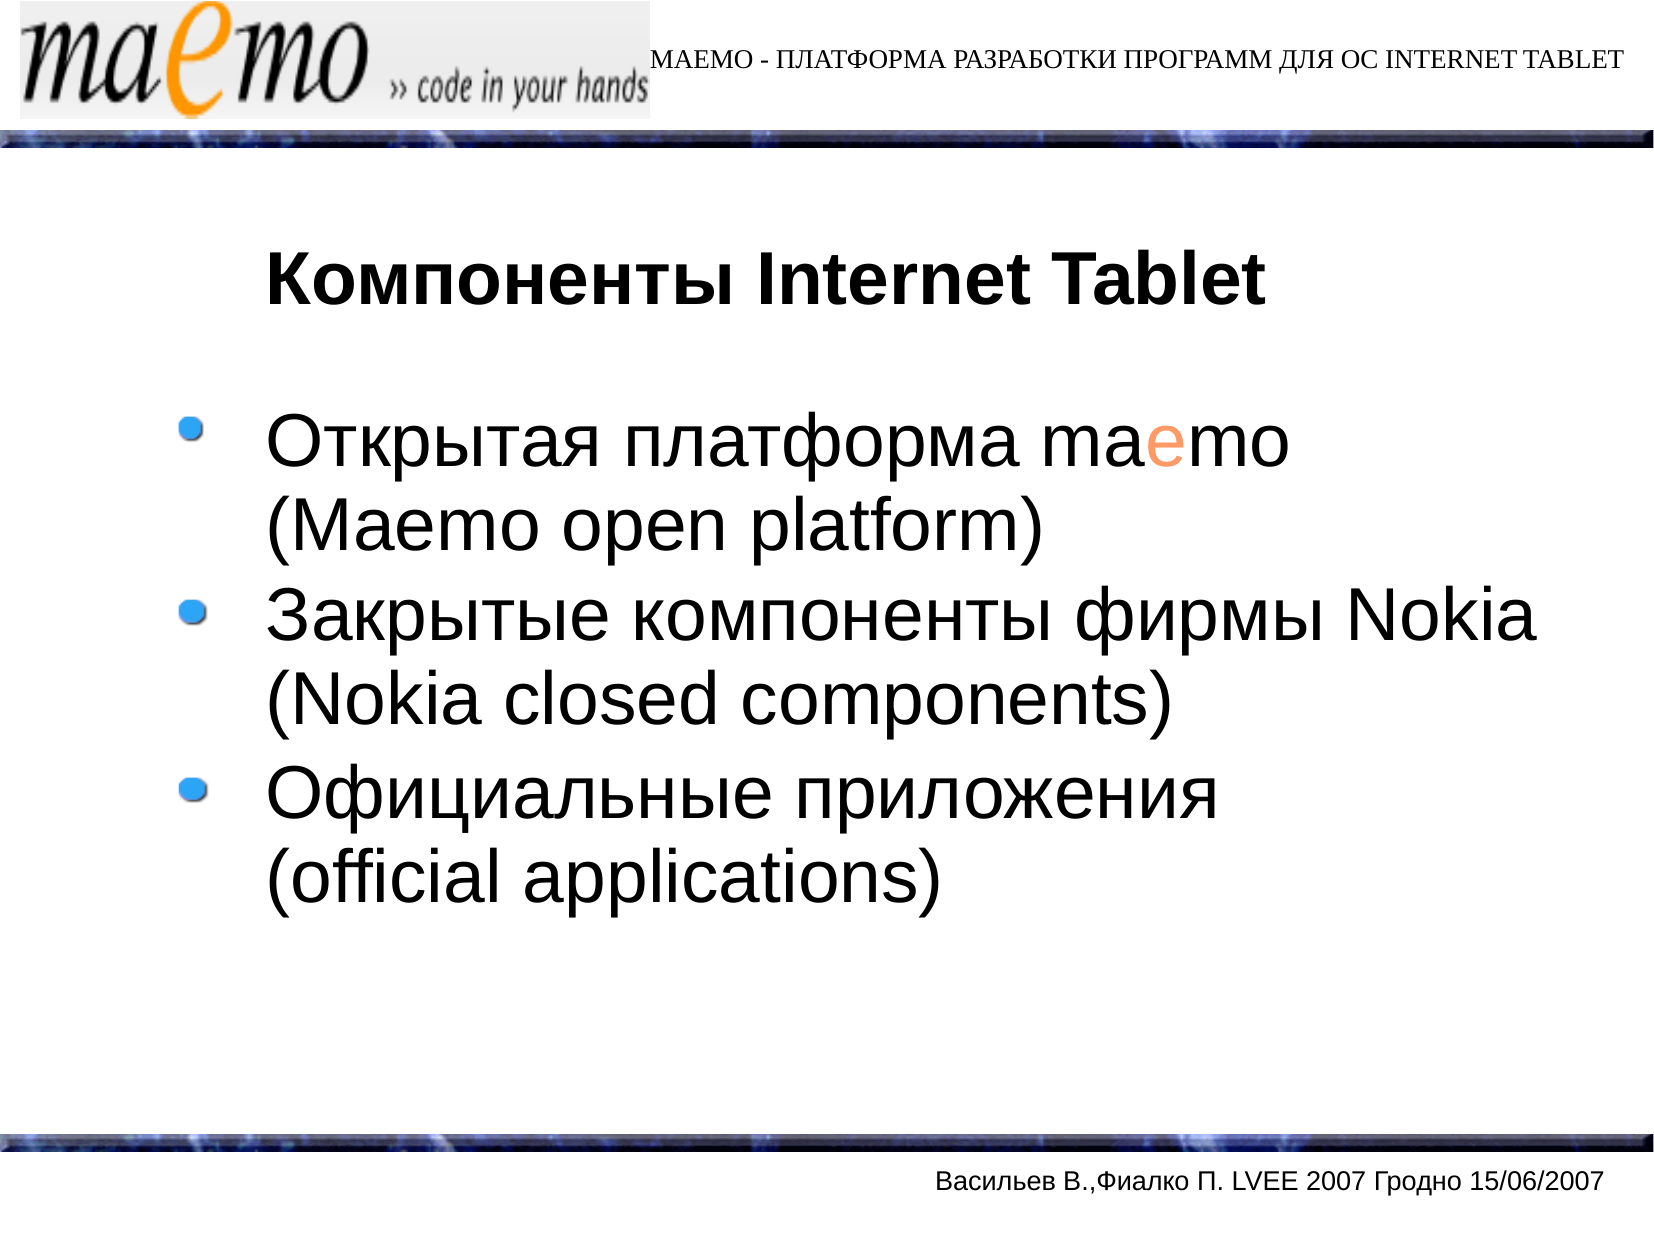

# MAEMO - ПЛАТФОРМА РАЗРАБОТКИ ПРОГРАММ ДЛЯ ОС INTERNET TABLET
Компоненты Internet Tablet
Открытая платформа maemo (Maemo open platform)
Закрытые компоненты фирмы Nokia (Nokia closed components)
Официальные приложения
(official applications)
Васильев В.,Фиалко П. LVEE 2007 Гродно 15/06/2007